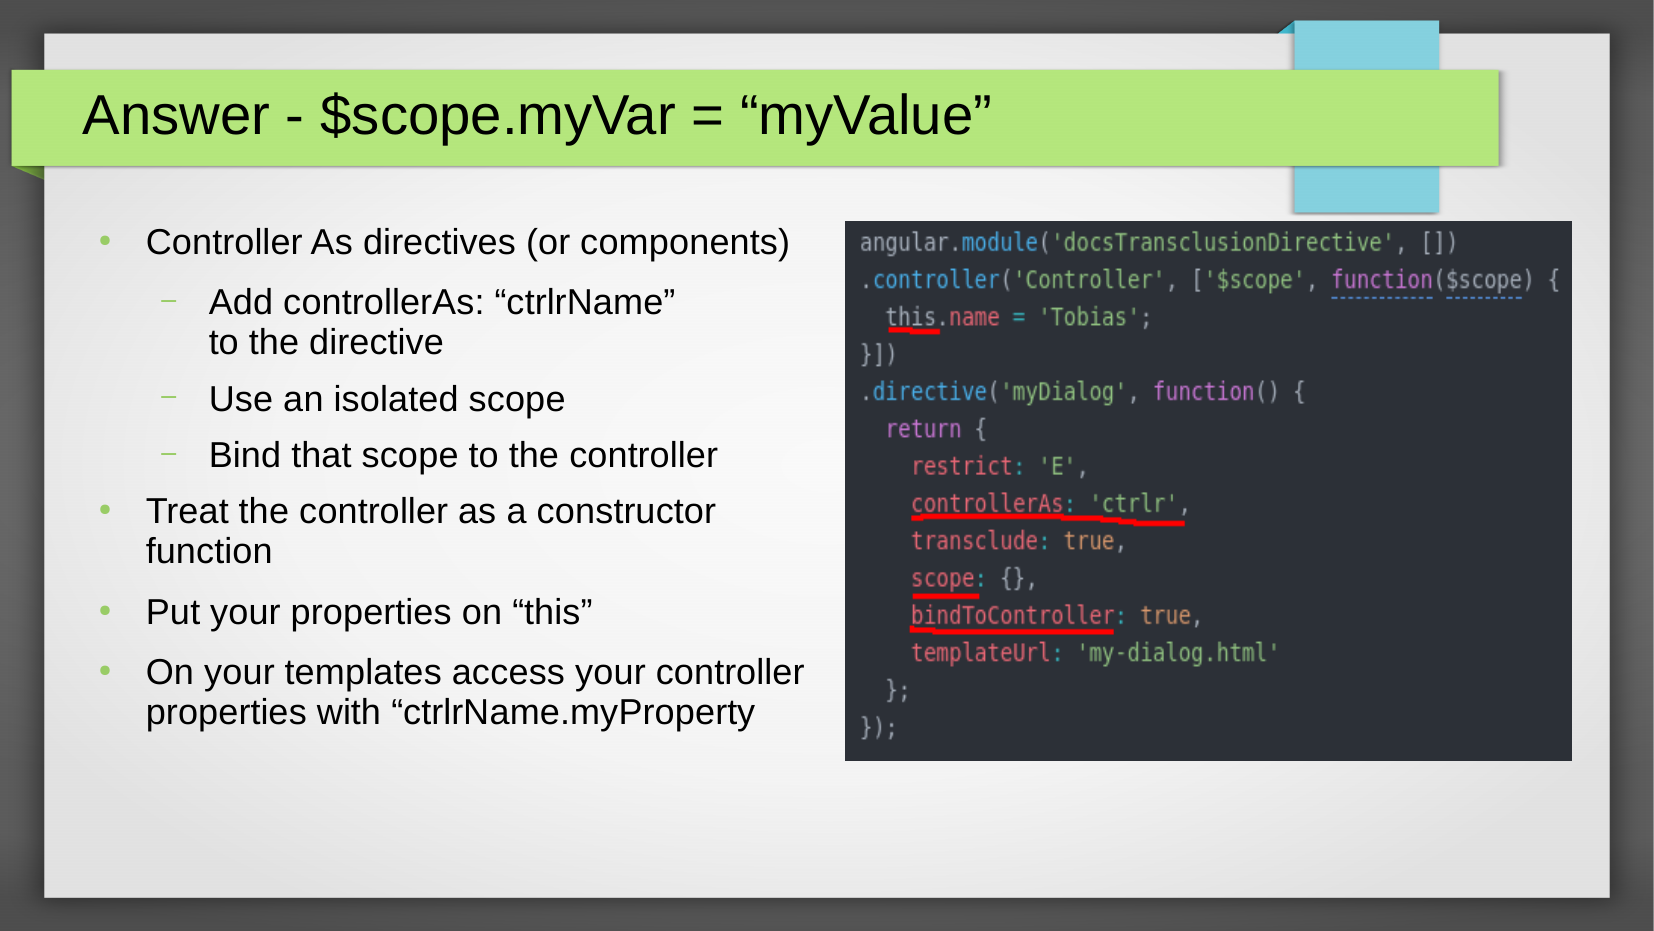

# Answer - $scope.myVar = “myValue”
Controller As directives (or components)
Add controllerAs: “ctrlrName”
to the directive
Use an isolated scope
Bind that scope to the controller
Treat the controller as a constructor function
Put your properties on “this”
On your templates access your controller properties with “ctrlrName.myProperty